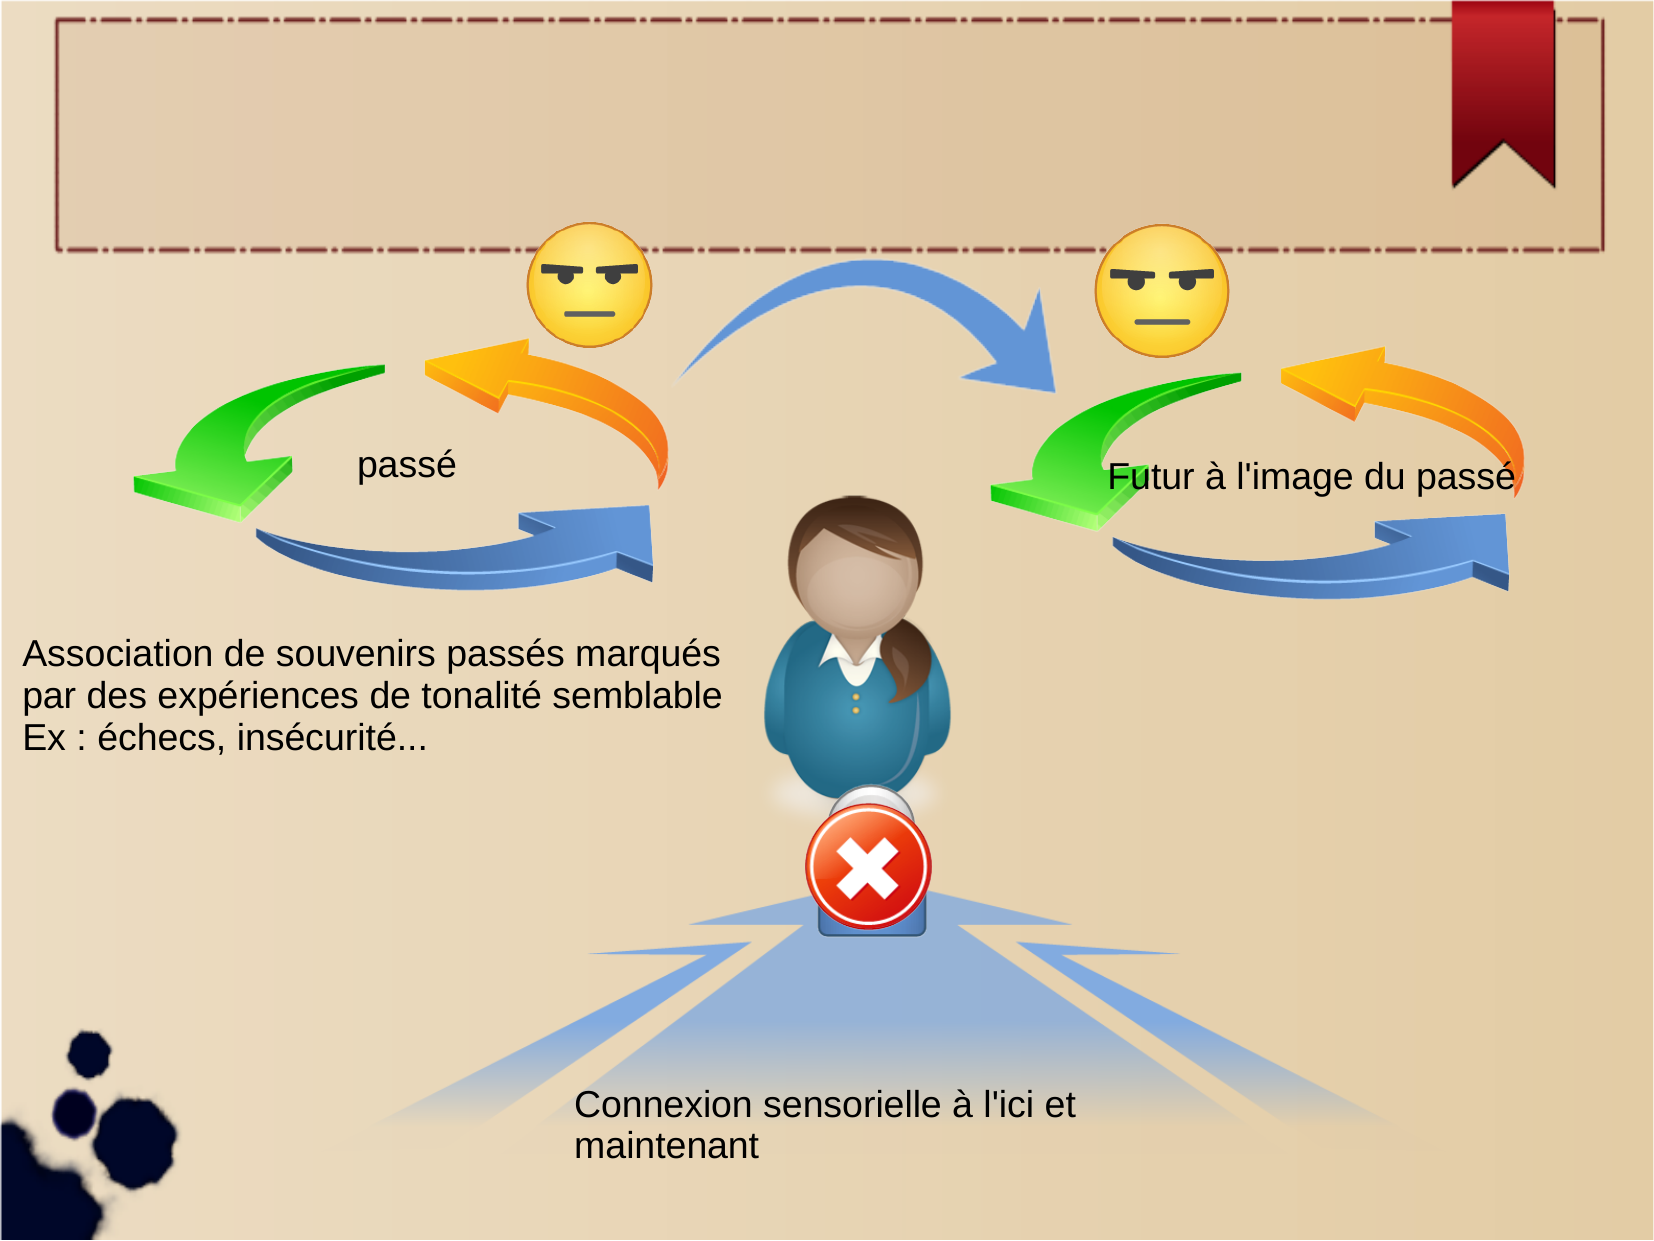

passé
Futur à l'image du passé
Association de souvenirs passés marqués
par des expériences de tonalité semblable
Ex : échecs, insécurité...
Connexion sensorielle à l'ici et maintenant